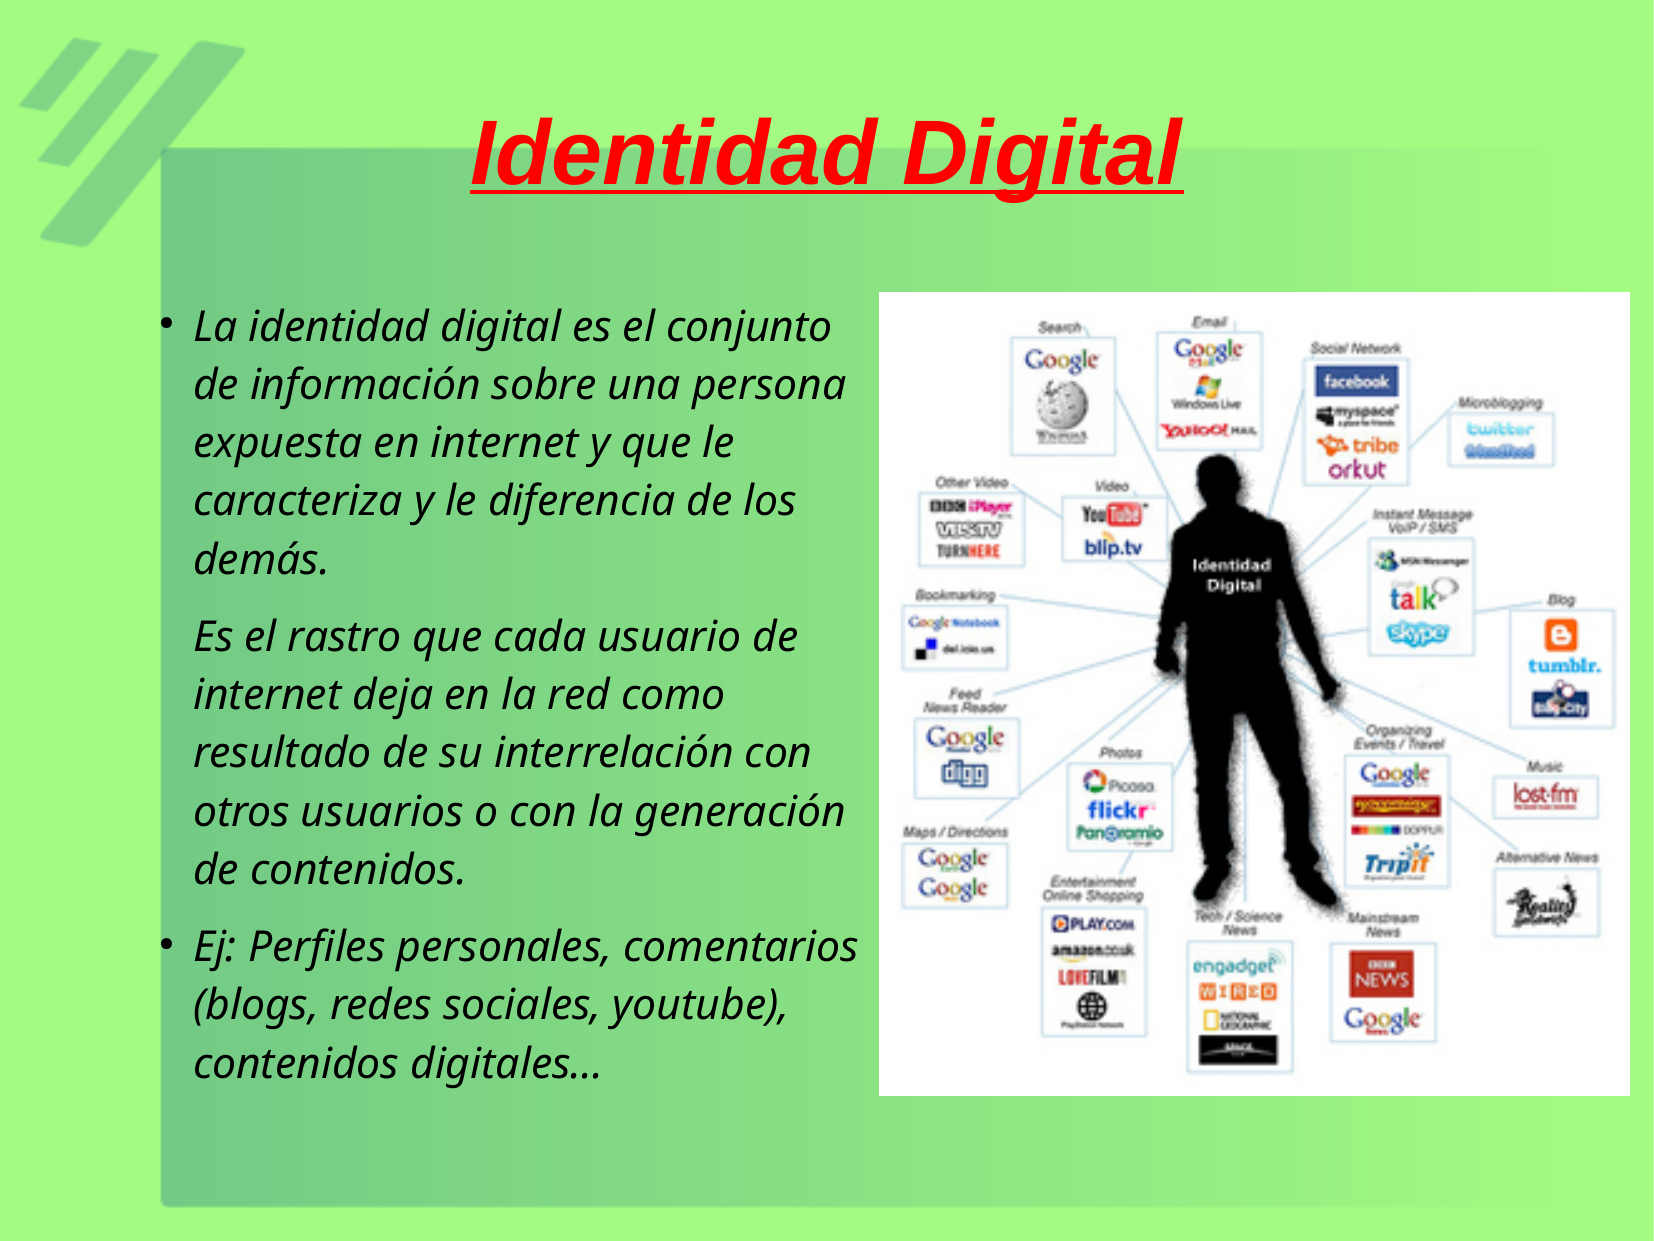

# Identidad Digital
La identidad digital es el conjunto de información sobre una persona expuesta en internet y que le caracteriza y le diferencia de los demás.
Es el rastro que cada usuario de internet deja en la red como resultado de su interrelación con otros usuarios o con la generación de contenidos.
Ej: Perfiles personales, comentarios (blogs, redes sociales, youtube), contenidos digitales...